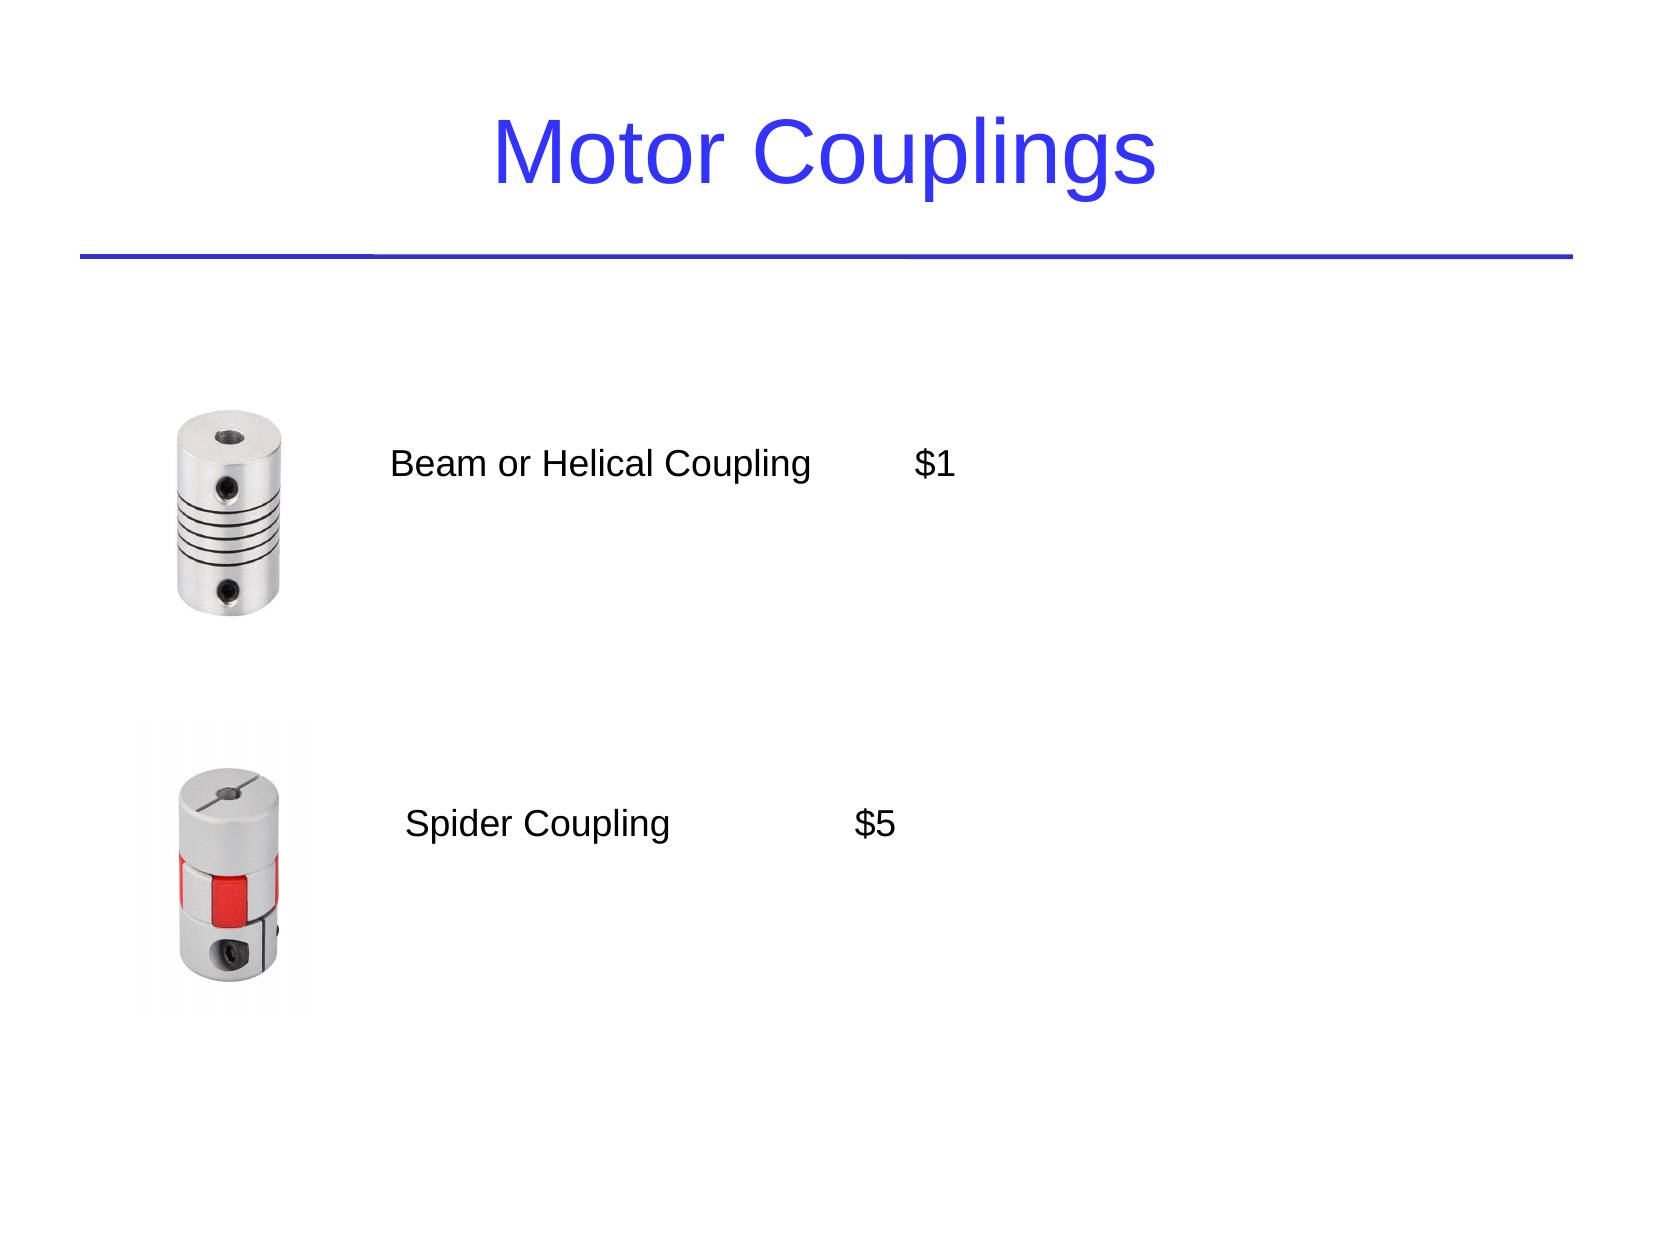

# Motor Couplings
Beam or Helical Coupling		$1
Spider Coupling			$5